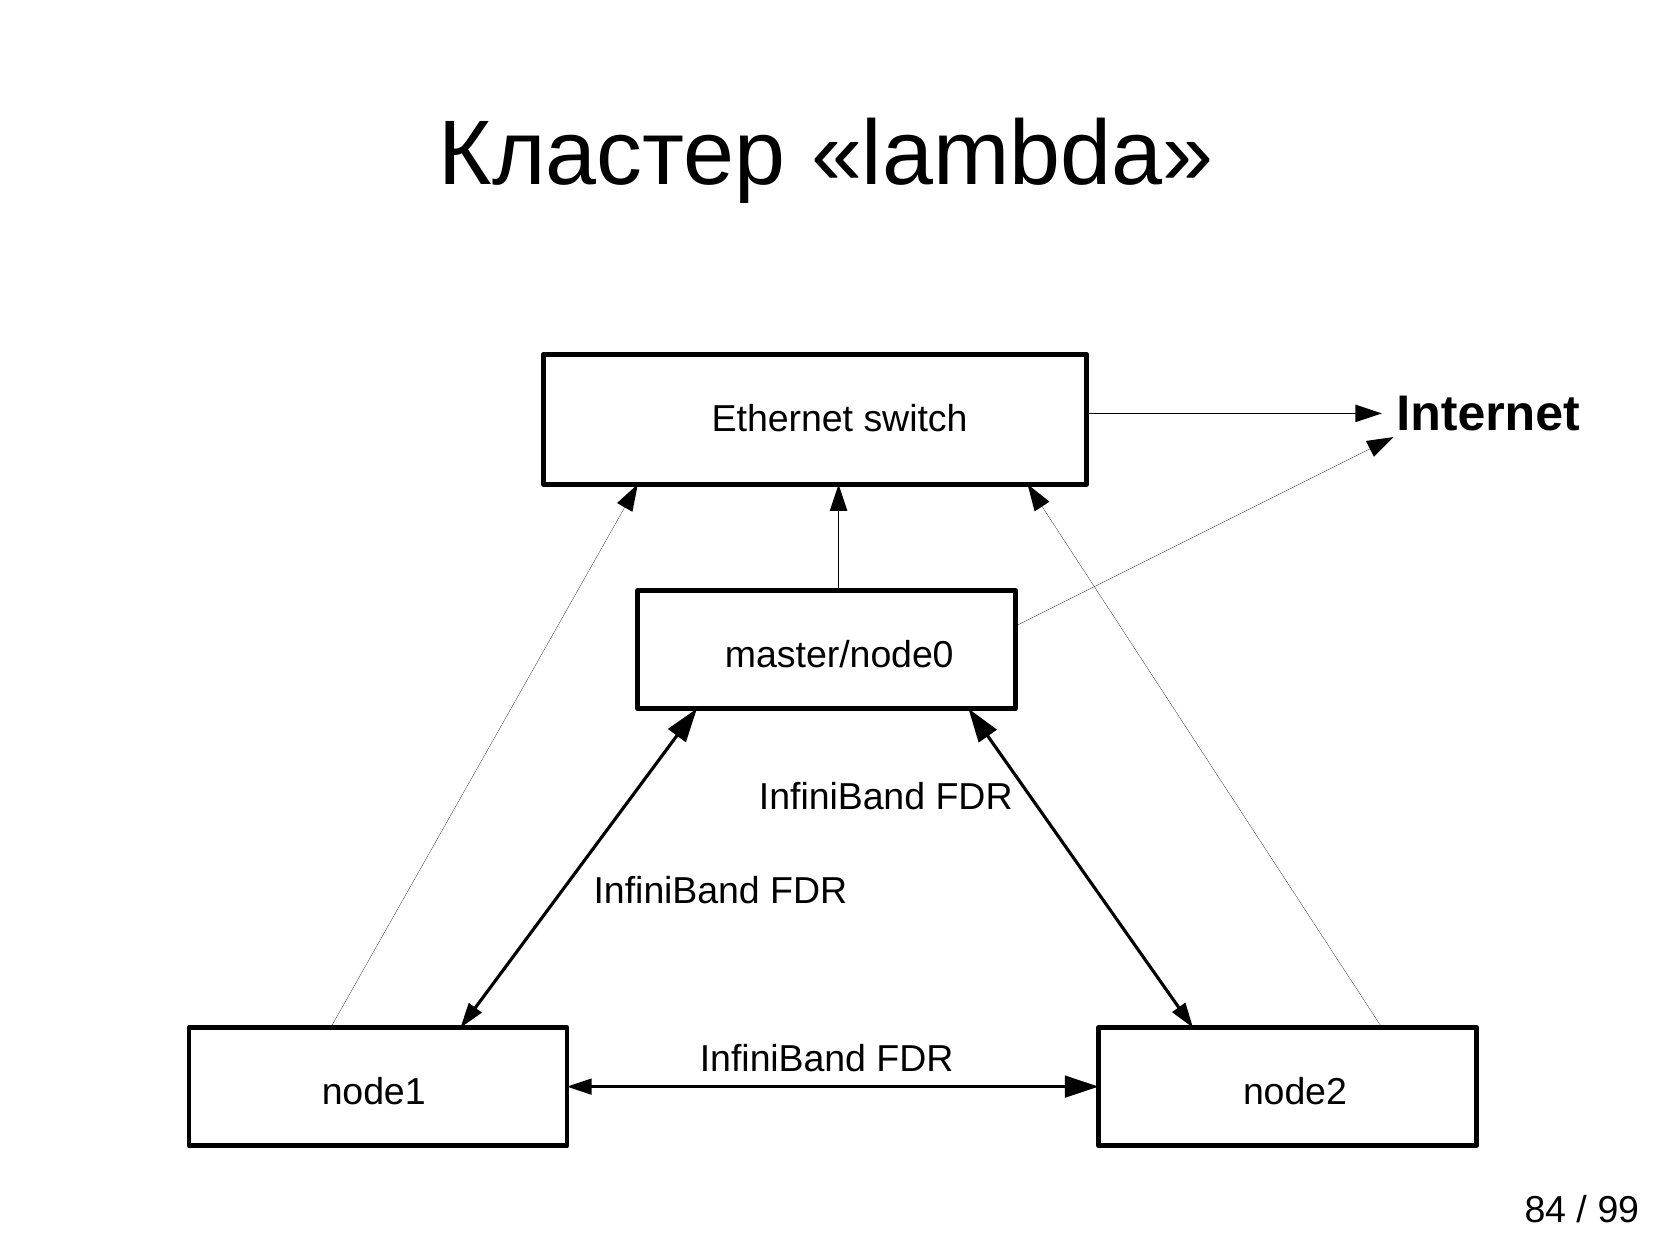

# Кластер «lambda»
Internet
Ethernet switch
master/node0
InfiniBand FDR
InfiniBand FDR
InfiniBand FDR
node1
node2